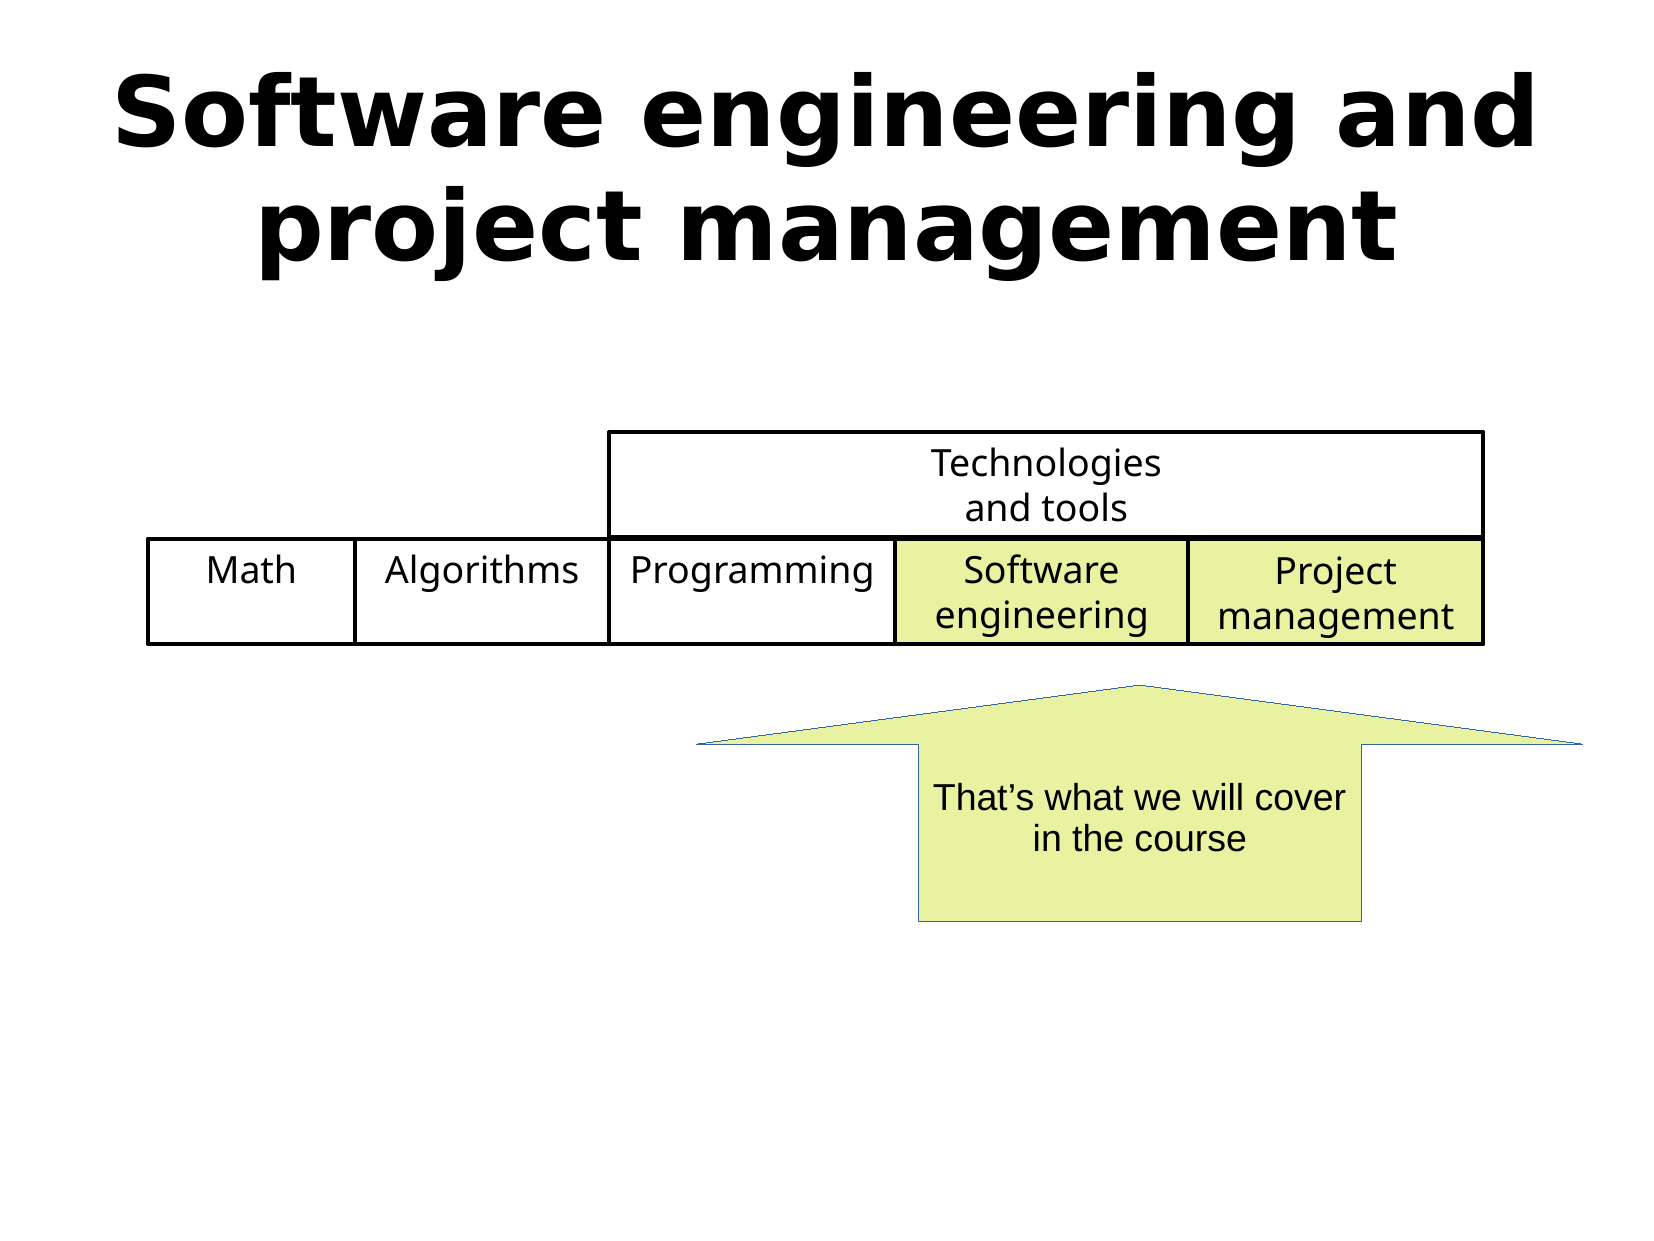

# Software engineering and project management
Technologies
and tools
Math
Algorithms
Programming
Software engineering
Project management
That’s what we will cover
in the course